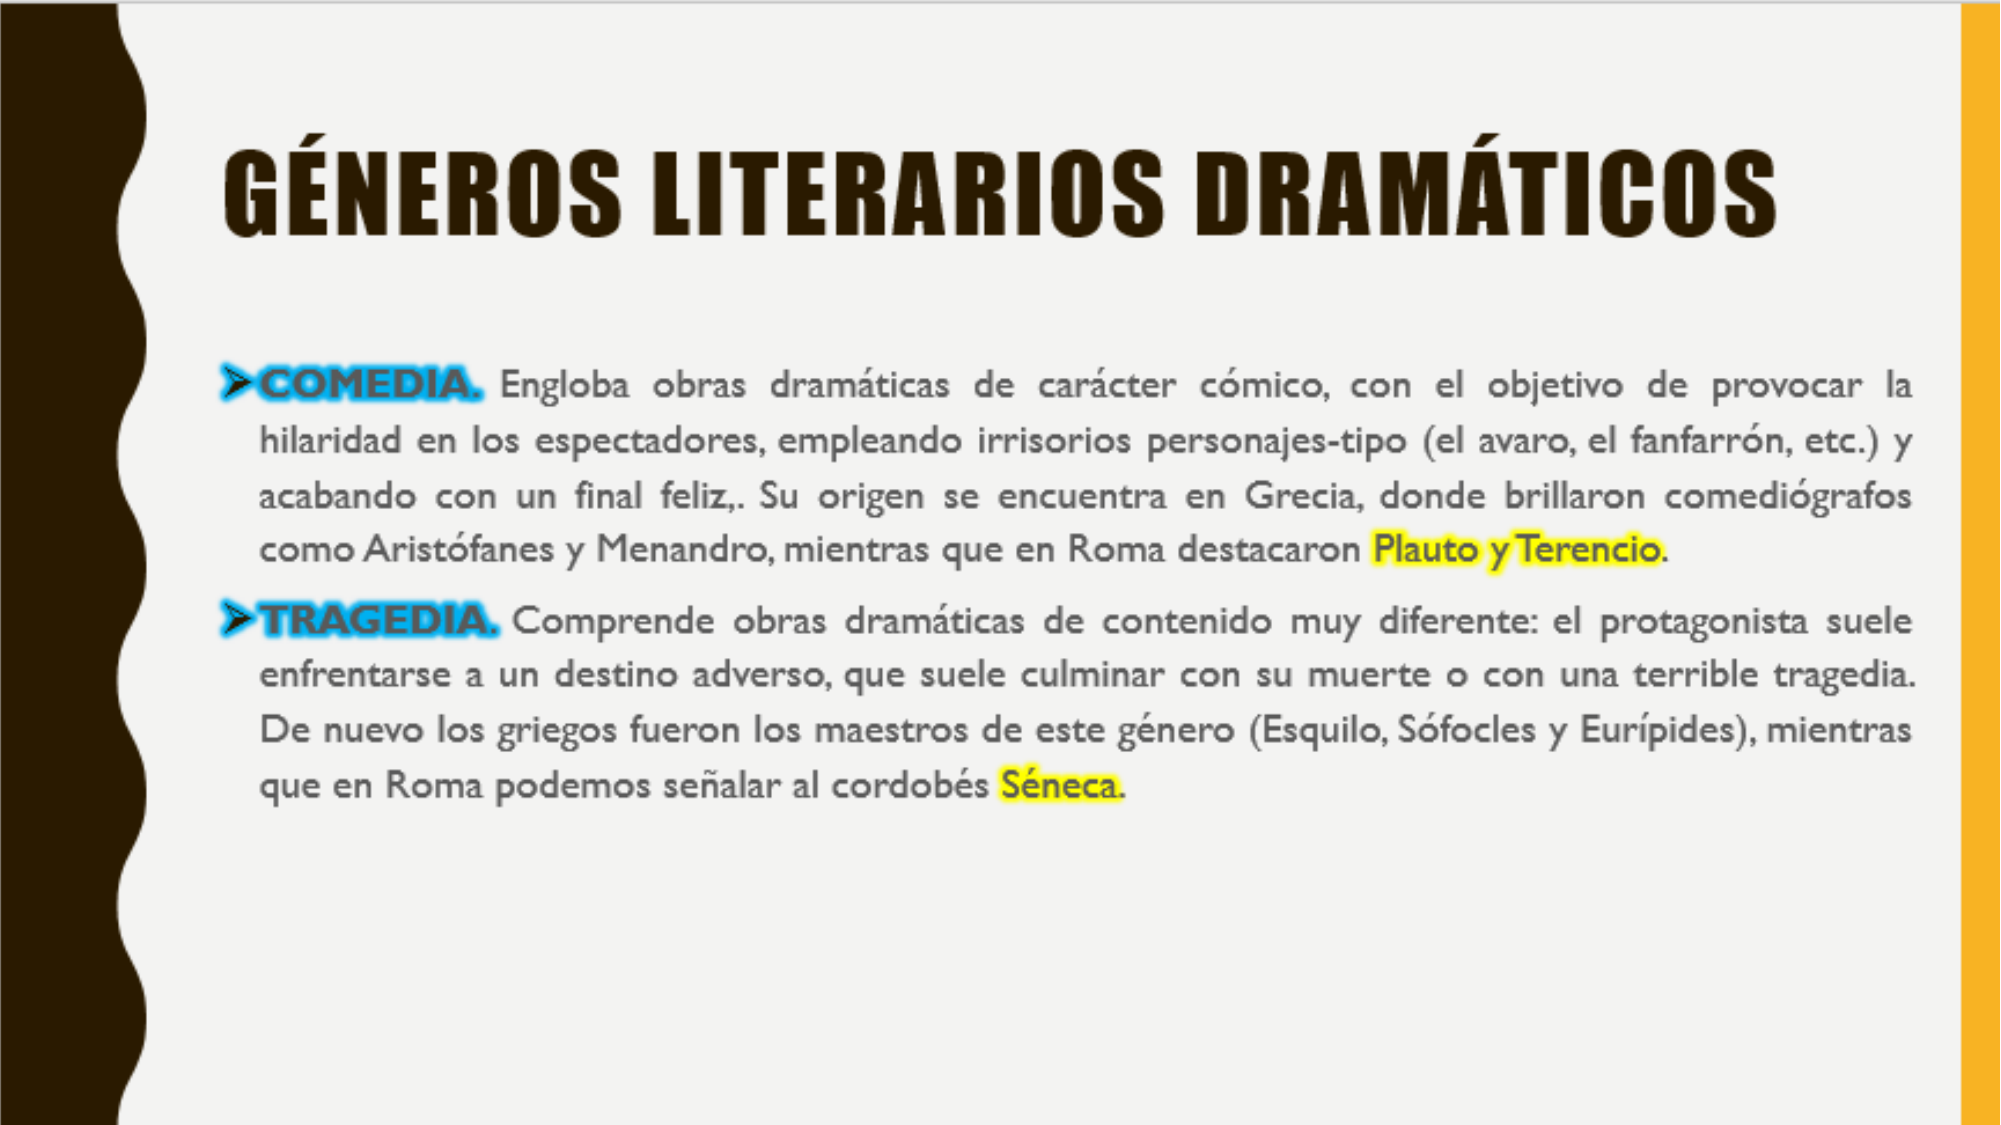

# GÉNEROS LITERARIOS DRAMÁTICOS
COMEDIA. Engloba obras dramáticas de carácter cómico, con el objetivo de provocar la hilaridad en los espectadores, empleando irrisorios personajes-tipo (el avaro, el fanfarrón, etc.) y acabando con un final feliz,. Su origen se encuentra en Grecia, donde brillaron comediógrafos como Aristófanes y Menandro, mientras que en Roma destacaron Plauto y Terencio.
TRAGEDIA. Comprende obras dramáticas de contenido muy diferente: el protagonista suele enfrentarse a un destino adverso, que suele culminar con su muerte o con una terrible tragedia. De nuevo los griegos fueron los maestros de este género (Esquilo, Sófocles y Eurípides), mientras que en Roma podemos señalar al cordobés Séneca.